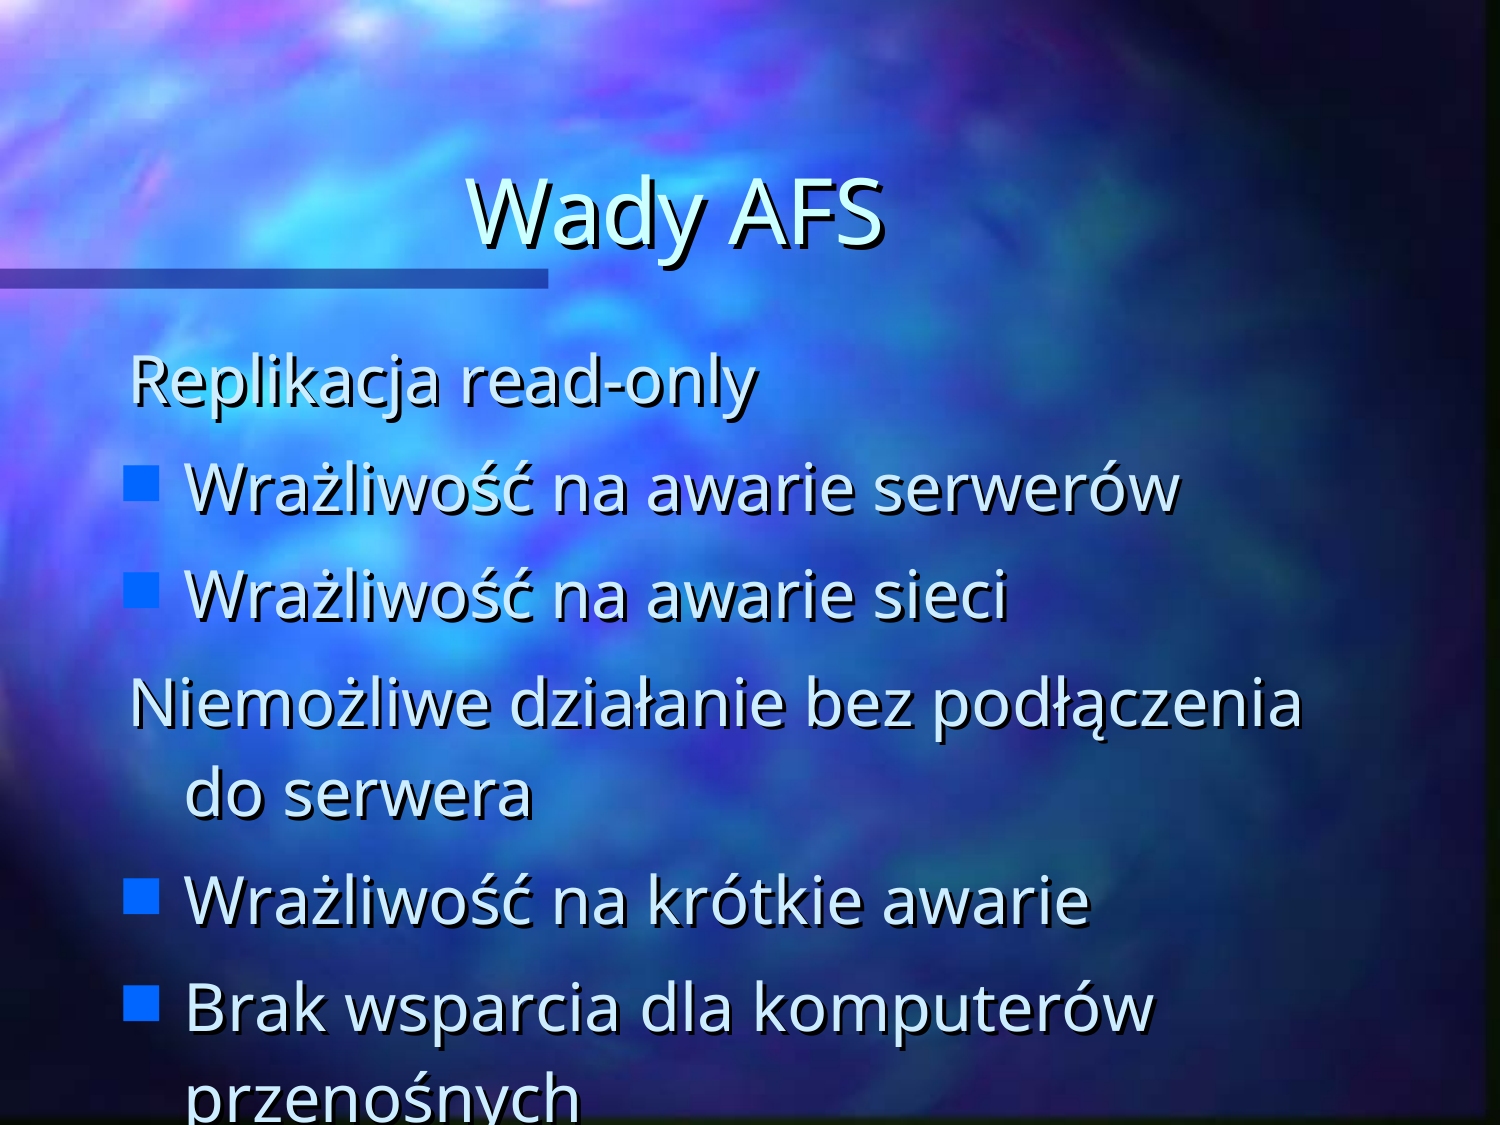

# Wady AFS
Replikacja read-only
Wrażliwość na awarie serwerów
Wrażliwość na awarie sieci
Niemożliwe działanie bez podłączenia do serwera
Wrażliwość na krótkie awarie
Brak wsparcia dla komputerów przenośnych